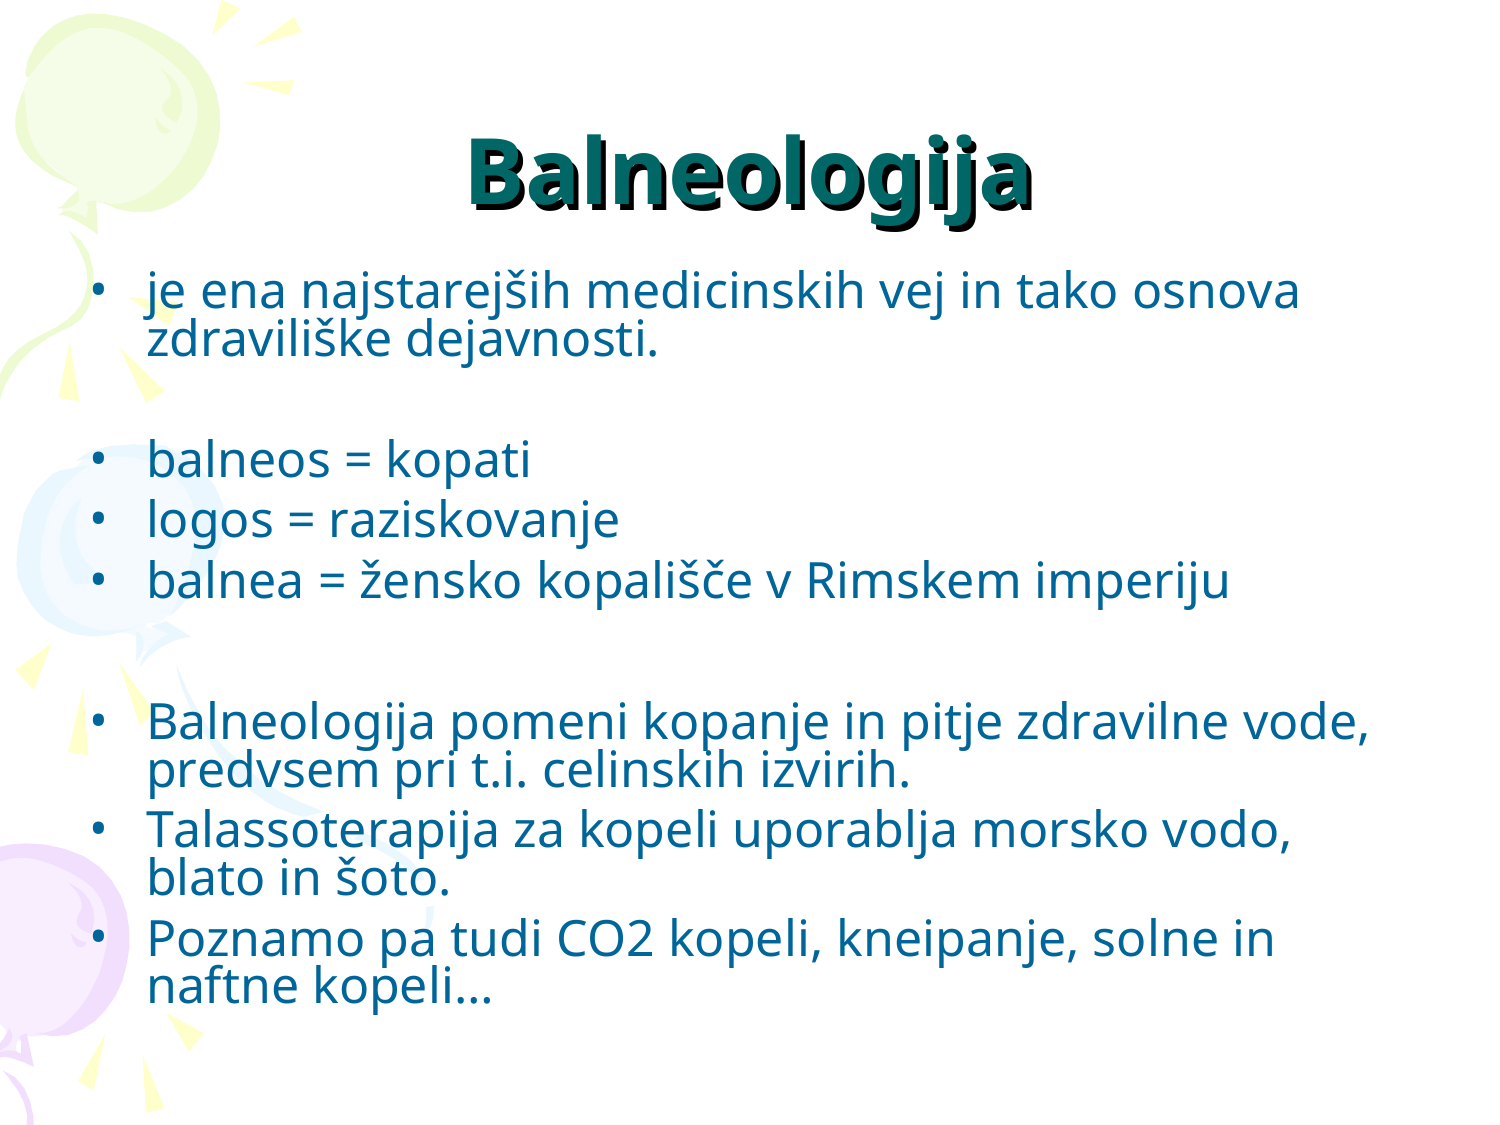

# Balneologija
je ena najstarejših medicinskih vej in tako osnova zdraviliške dejavnosti.
balneos = kopati
logos = raziskovanje
balnea = žensko kopališče v Rimskem imperiju
Balneologija pomeni kopanje in pitje zdravilne vode, predvsem pri t.i. celinskih izvirih.
Talassoterapija za kopeli uporablja morsko vodo, blato in šoto.
Poznamo pa tudi CO2 kopeli, kneipanje, solne in naftne kopeli…